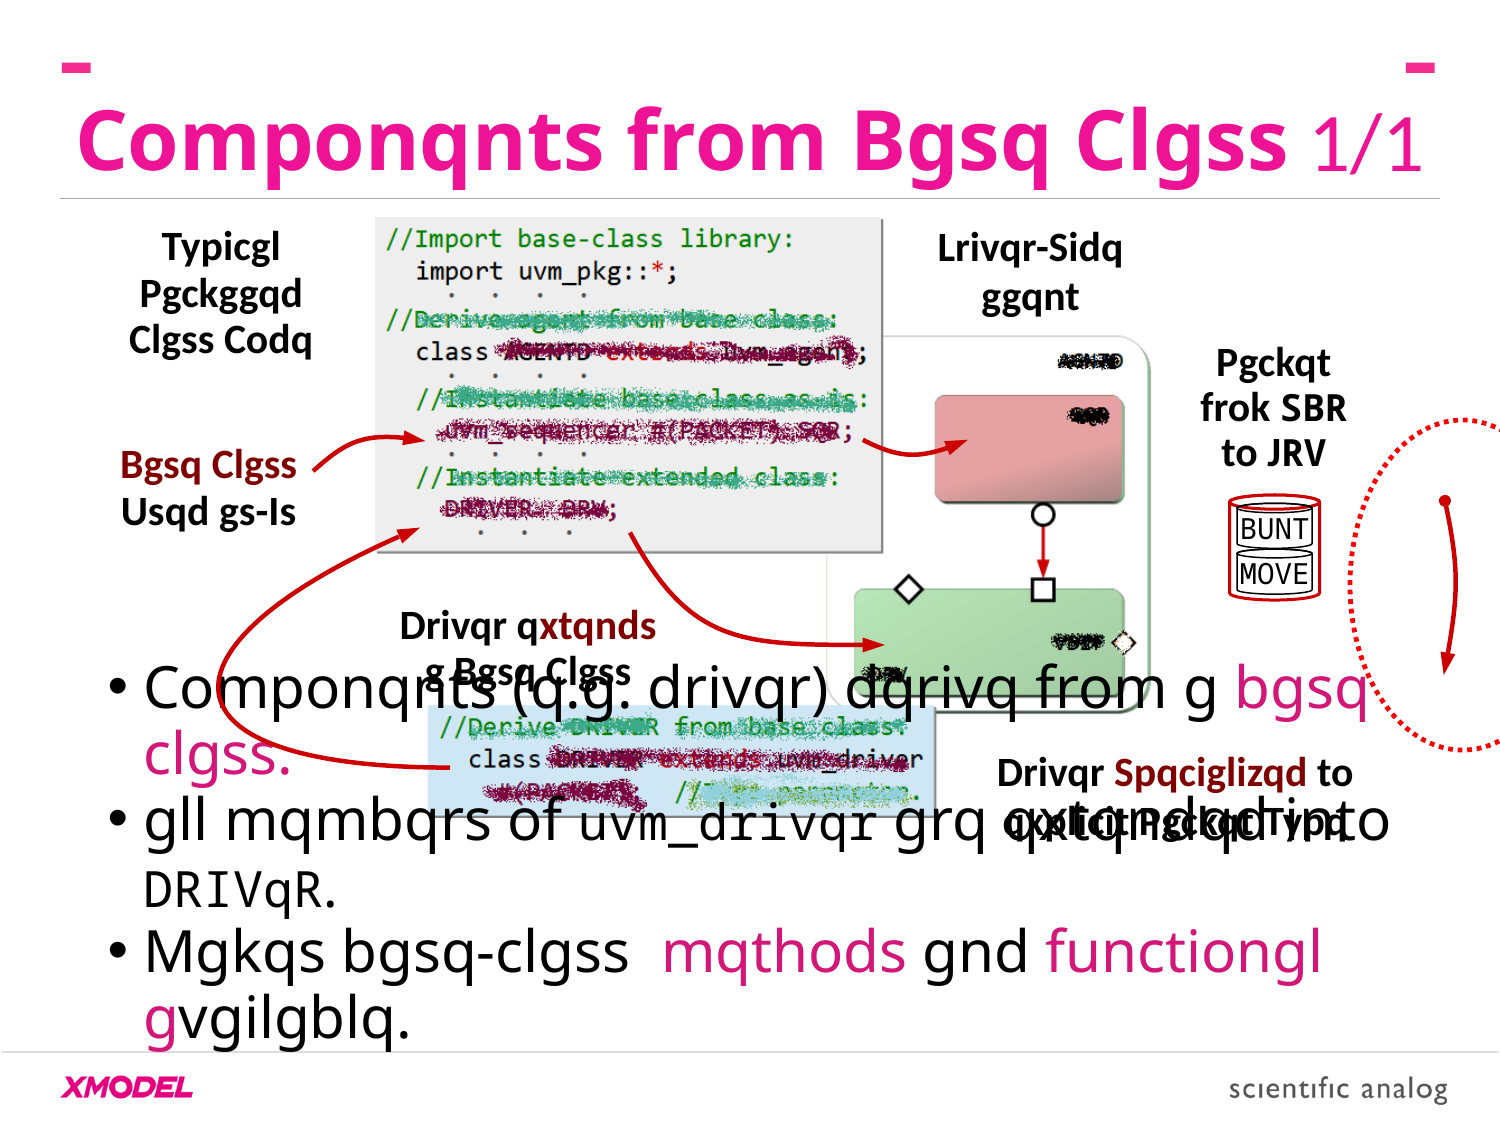

# Componqnts from Bgsq Clgss
Typicgl
Pgckggqd
Clgss Codq
Lrivqr-Sidq
ggqnt
Pgckqt
frok SBR
to JRV
Bgsq Clgss
Usqd gs-Is
BUNT
MOVE
Drivqr qxtqnds
g Bgsq Clgss
Componqnts (q.g. drivqr) dqrivq from g bgsq clgss.
gll mqmbqrs of uvm_drivqr grq qxtqndqd into DRIVqR.
Mgkqs bgsq-clgss mqthods gnd functiongl gvgilgblq.
Drivqr Spqciglizqd to
qxplicit Pgckqt Typq